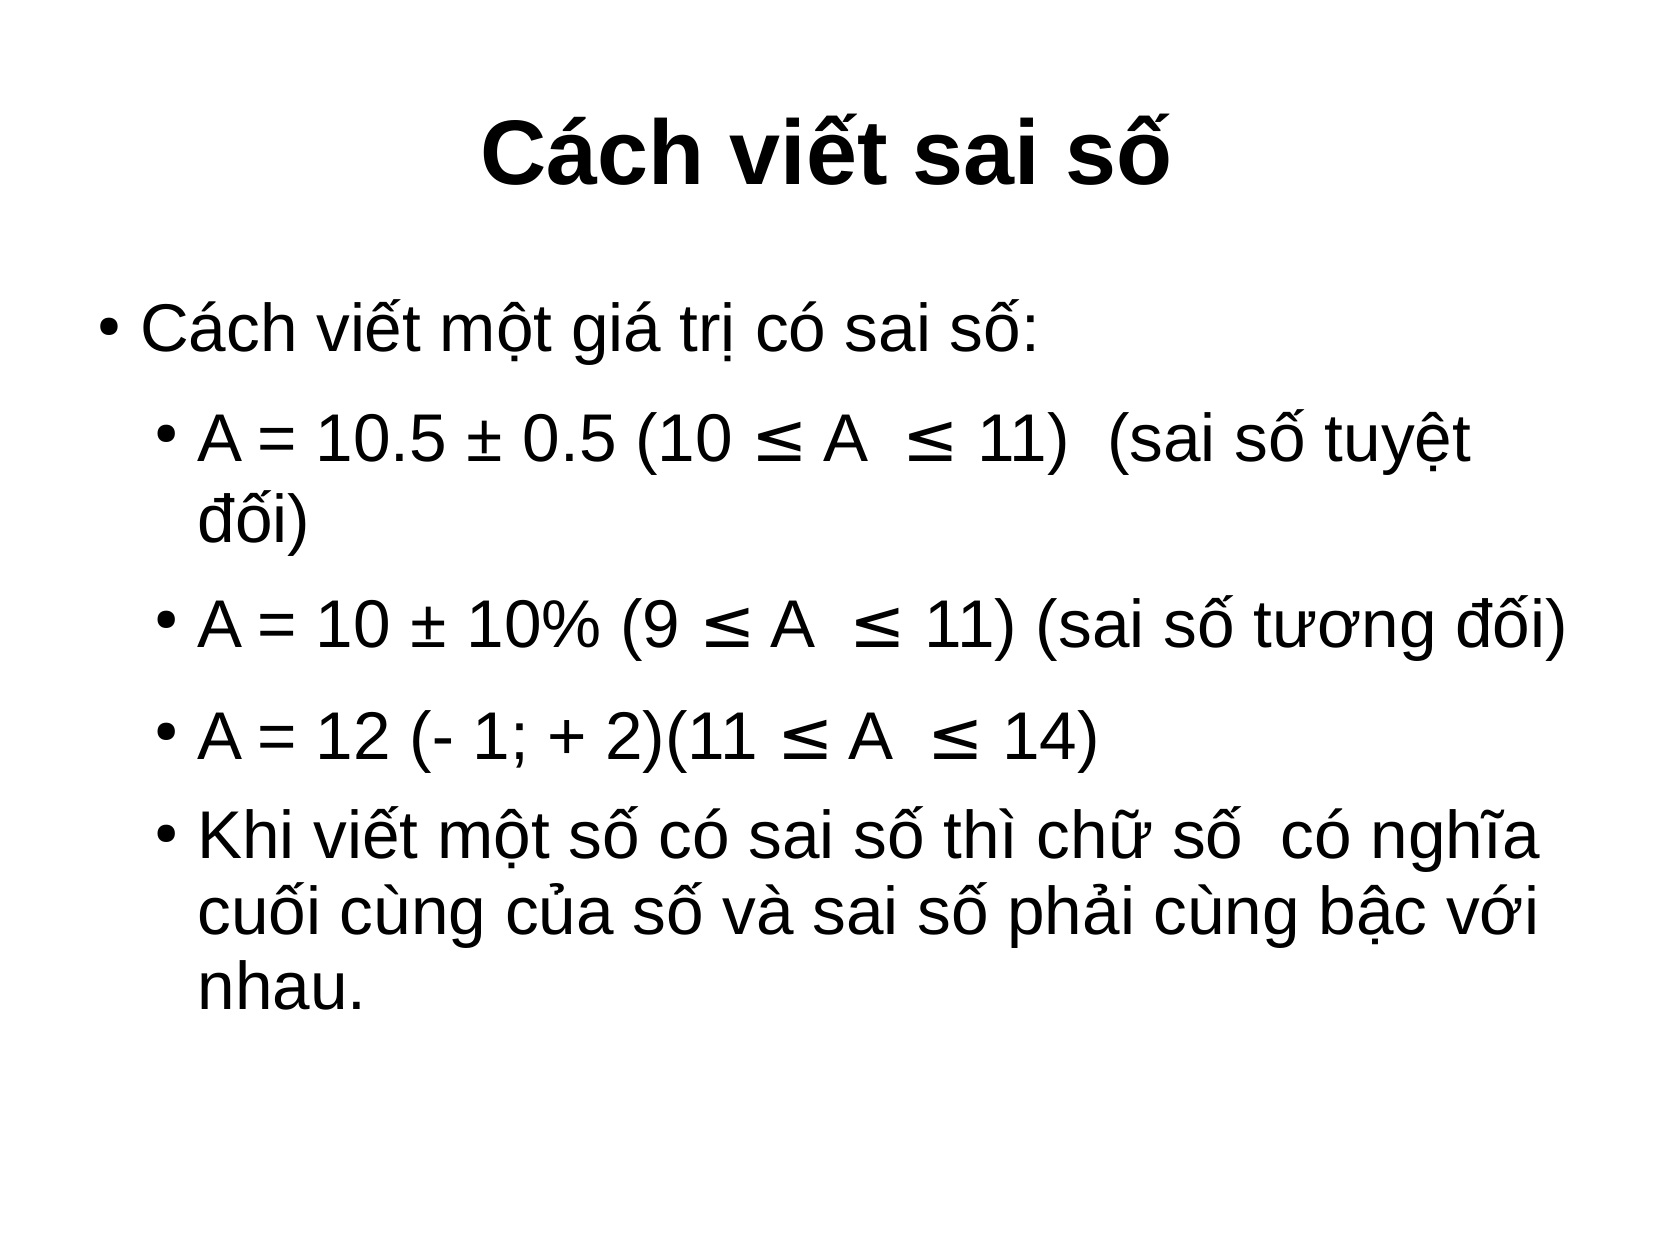

Cách viết sai số
# Cách viết một giá trị có sai số:
A = 10.5 ± 0.5 (10 ≤ A ≤ 11) (sai số tuyệt đối)
A = 10 ± 10% (9 ≤ A ≤ 11) (sai số tương đối)
A = 12 (- 1; + 2)(11 ≤ A ≤ 14)
Khi viết một số có sai số thì chữ số có nghĩa cuối cùng của số và sai số phải cùng bậc với nhau.